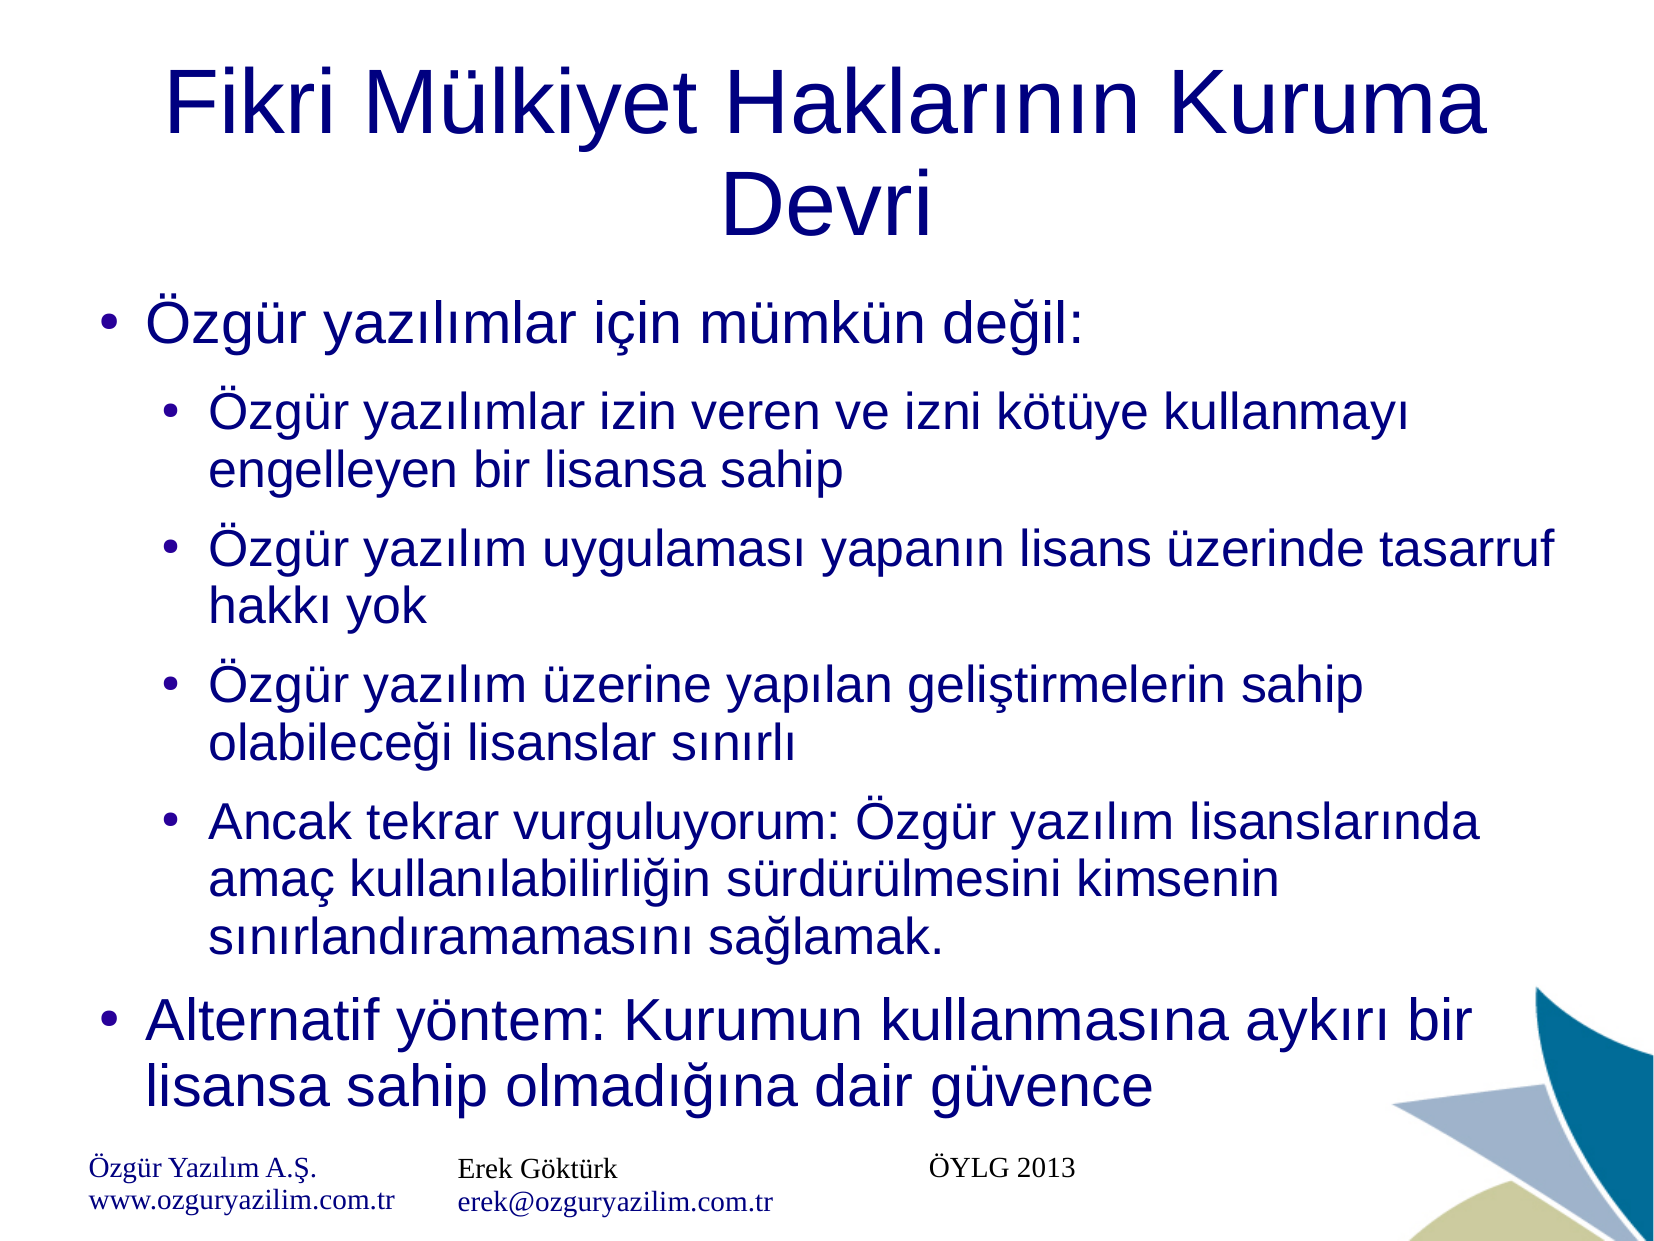

# Fikri Mülkiyet Haklarının Kuruma Devri
Özgür yazılımlar için mümkün değil:
Özgür yazılımlar izin veren ve izni kötüye kullanmayı engelleyen bir lisansa sahip
Özgür yazılım uygulaması yapanın lisans üzerinde tasarruf hakkı yok
Özgür yazılım üzerine yapılan geliştirmelerin sahip olabileceği lisanslar sınırlı
Ancak tekrar vurguluyorum: Özgür yazılım lisanslarında amaç kullanılabilirliğin sürdürülmesini kimsenin sınırlandıramamasını sağlamak.
Alternatif yöntem: Kurumun kullanmasına aykırı bir lisansa sahip olmadığına dair güvence